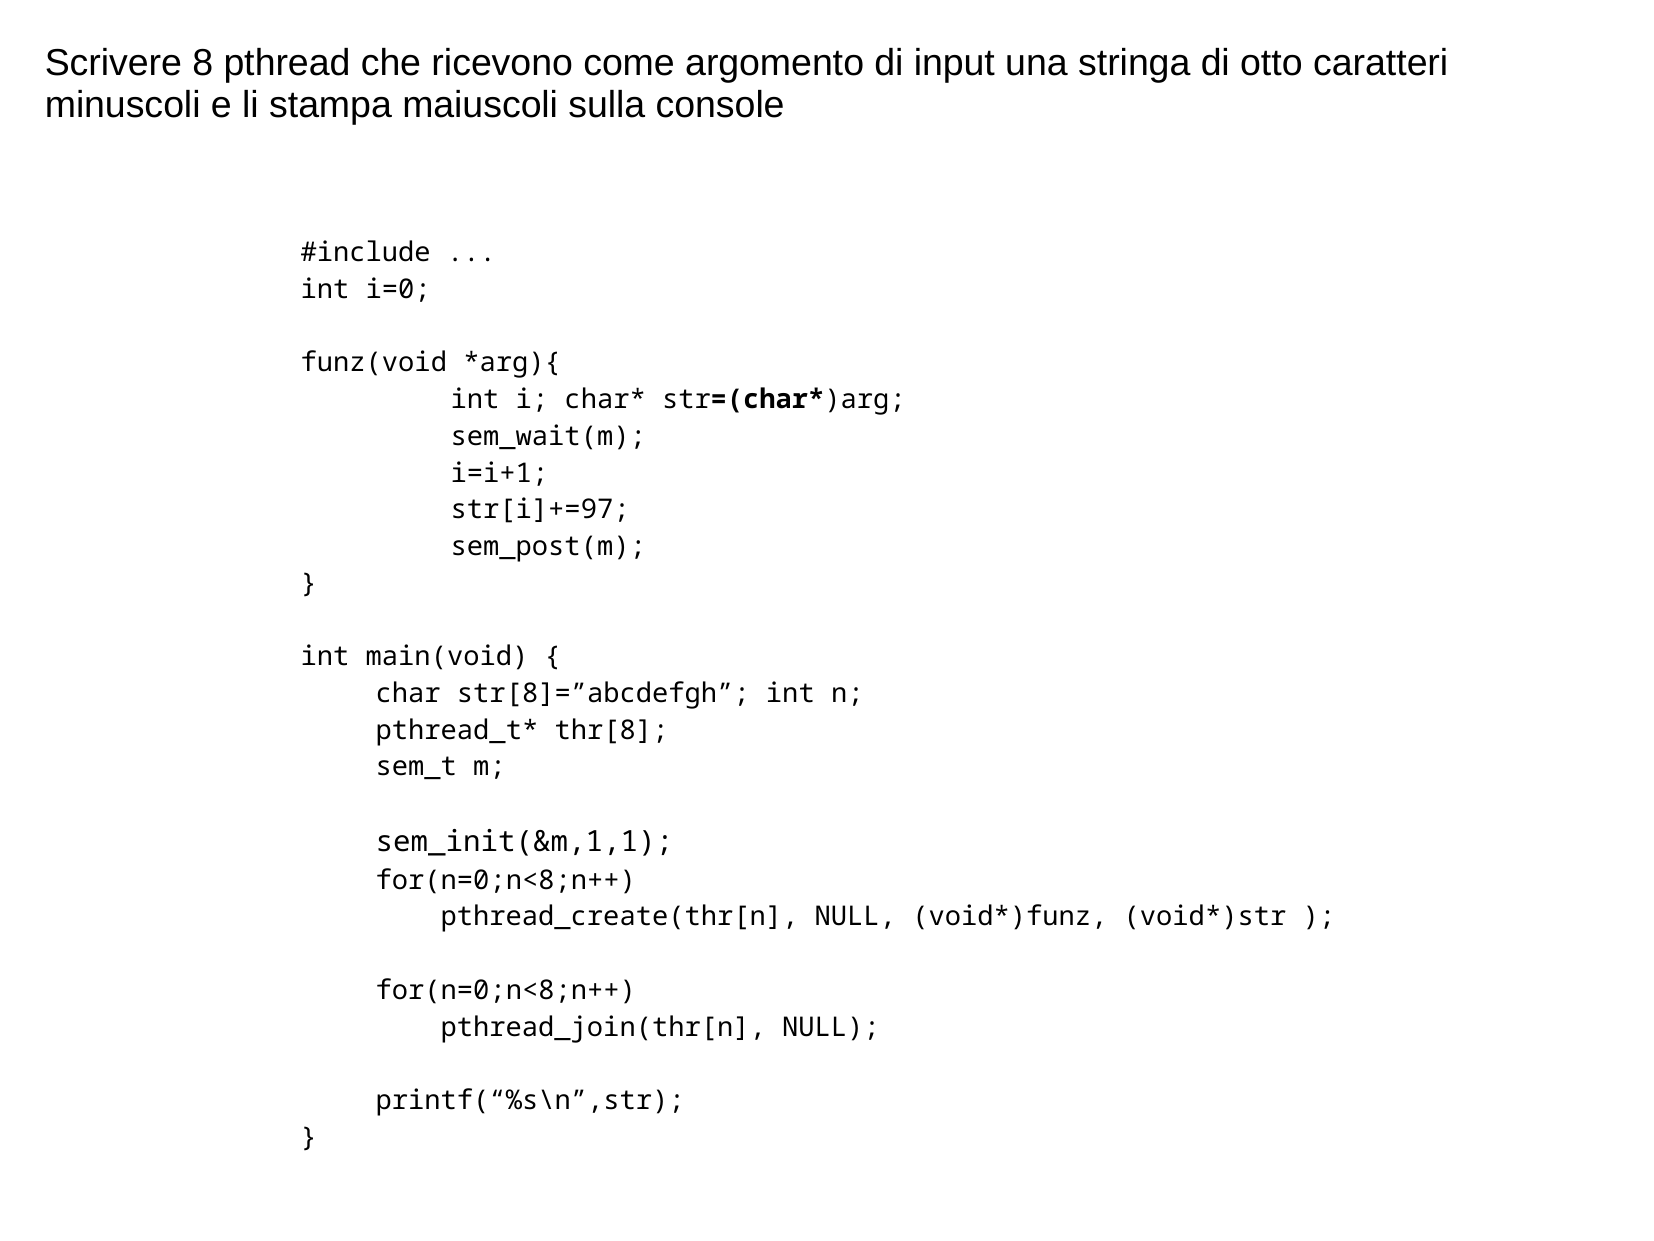

Scrivere 8 pthread che ricevono come argomento di input una stringa di otto caratteri minuscoli e li stampa maiuscoli sulla console
#include ...
int i=0;
funz(void *arg){
		int i; char* str=(char*)arg;
		sem_wait(m);
		i=i+1;
		str[i]+=97;
		sem_post(m);
}
int main(void) {
	char str[8]=”abcdefgh”; int n;
	pthread_t* thr[8];
 	sem_t m;
 	sem_init(&m,1,1);
	for(n=0;n<8;n++)
 	 pthread_create(thr[n], NULL, (void*)funz, (void*)str );
	for(n=0;n<8;n++)
 	 pthread_join(thr[n], NULL);
	printf(“%s\n”,str);
}